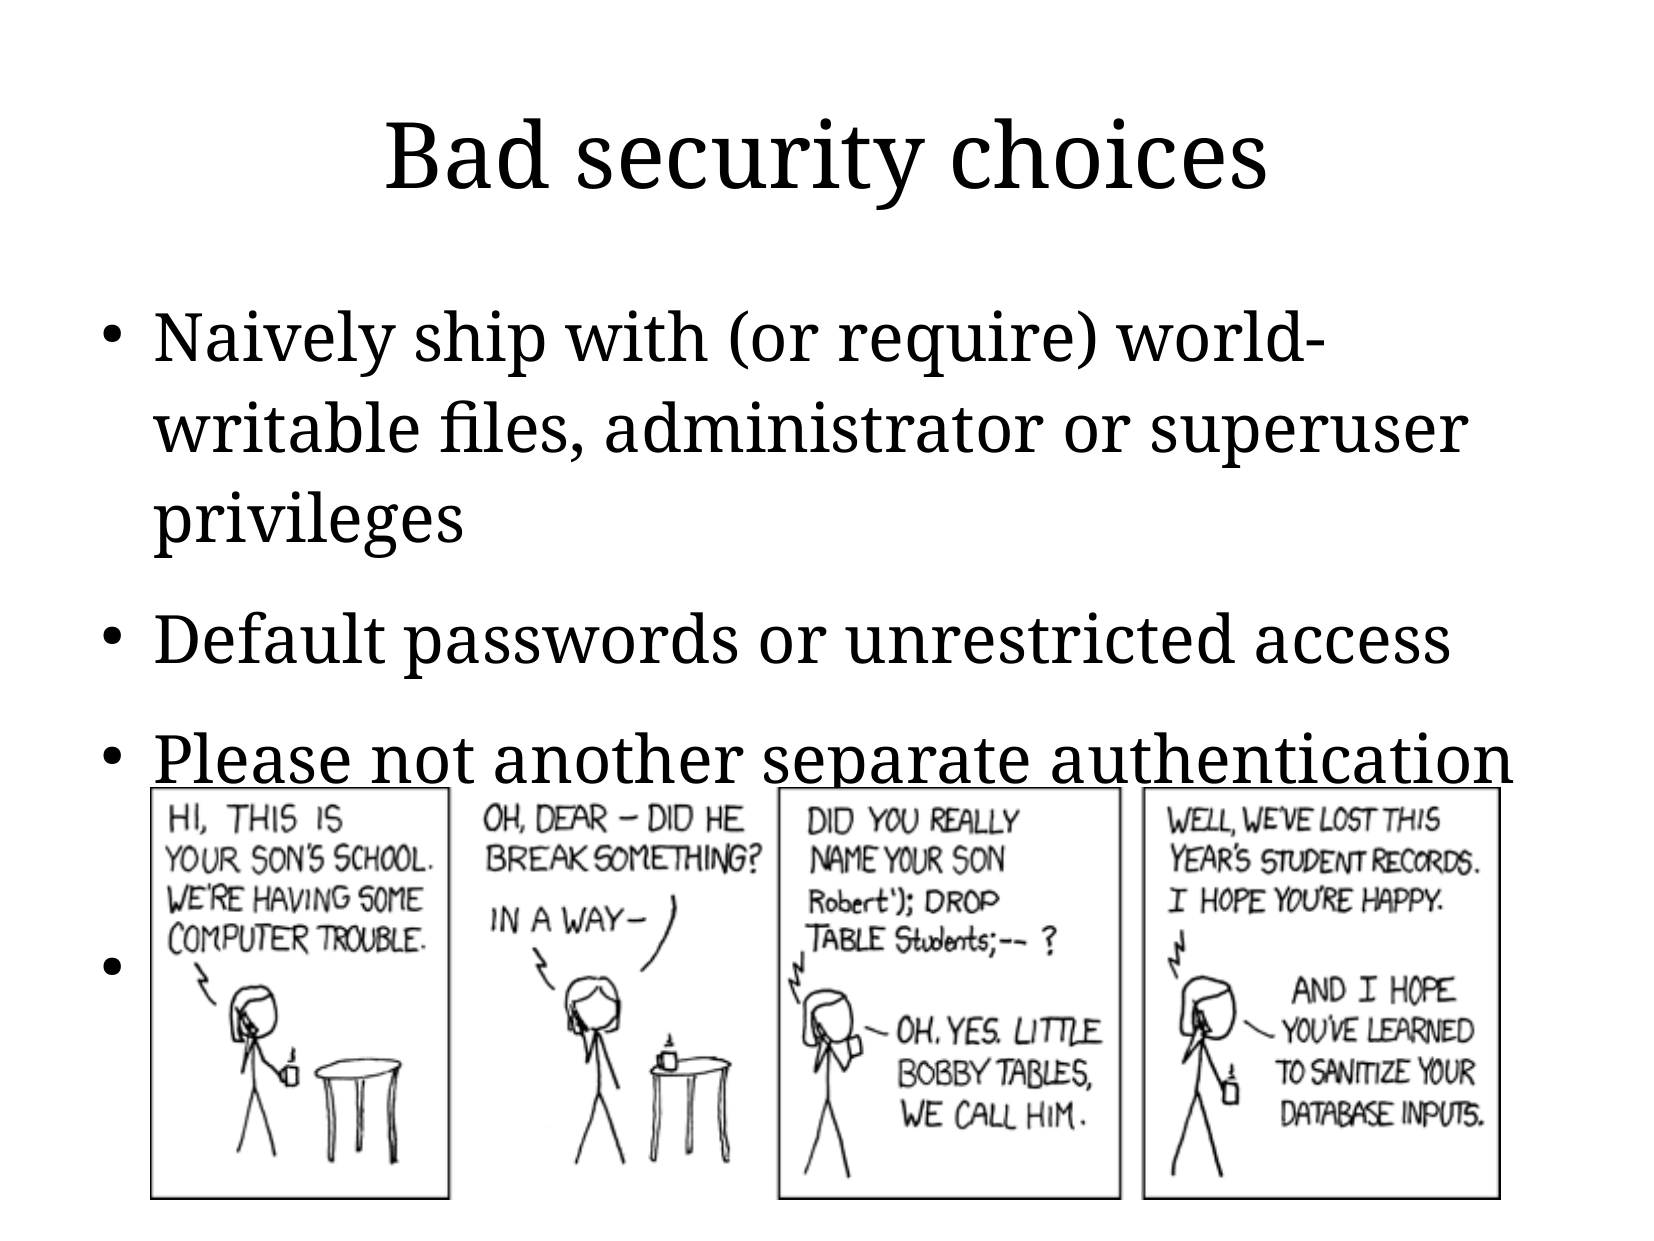

# Bad security choices
Naively ship with (or require) world-writable files, administrator or superuser privileges
Default passwords or unrestricted access
Please not another separate authentication database
Poor input validation leading to security exploits